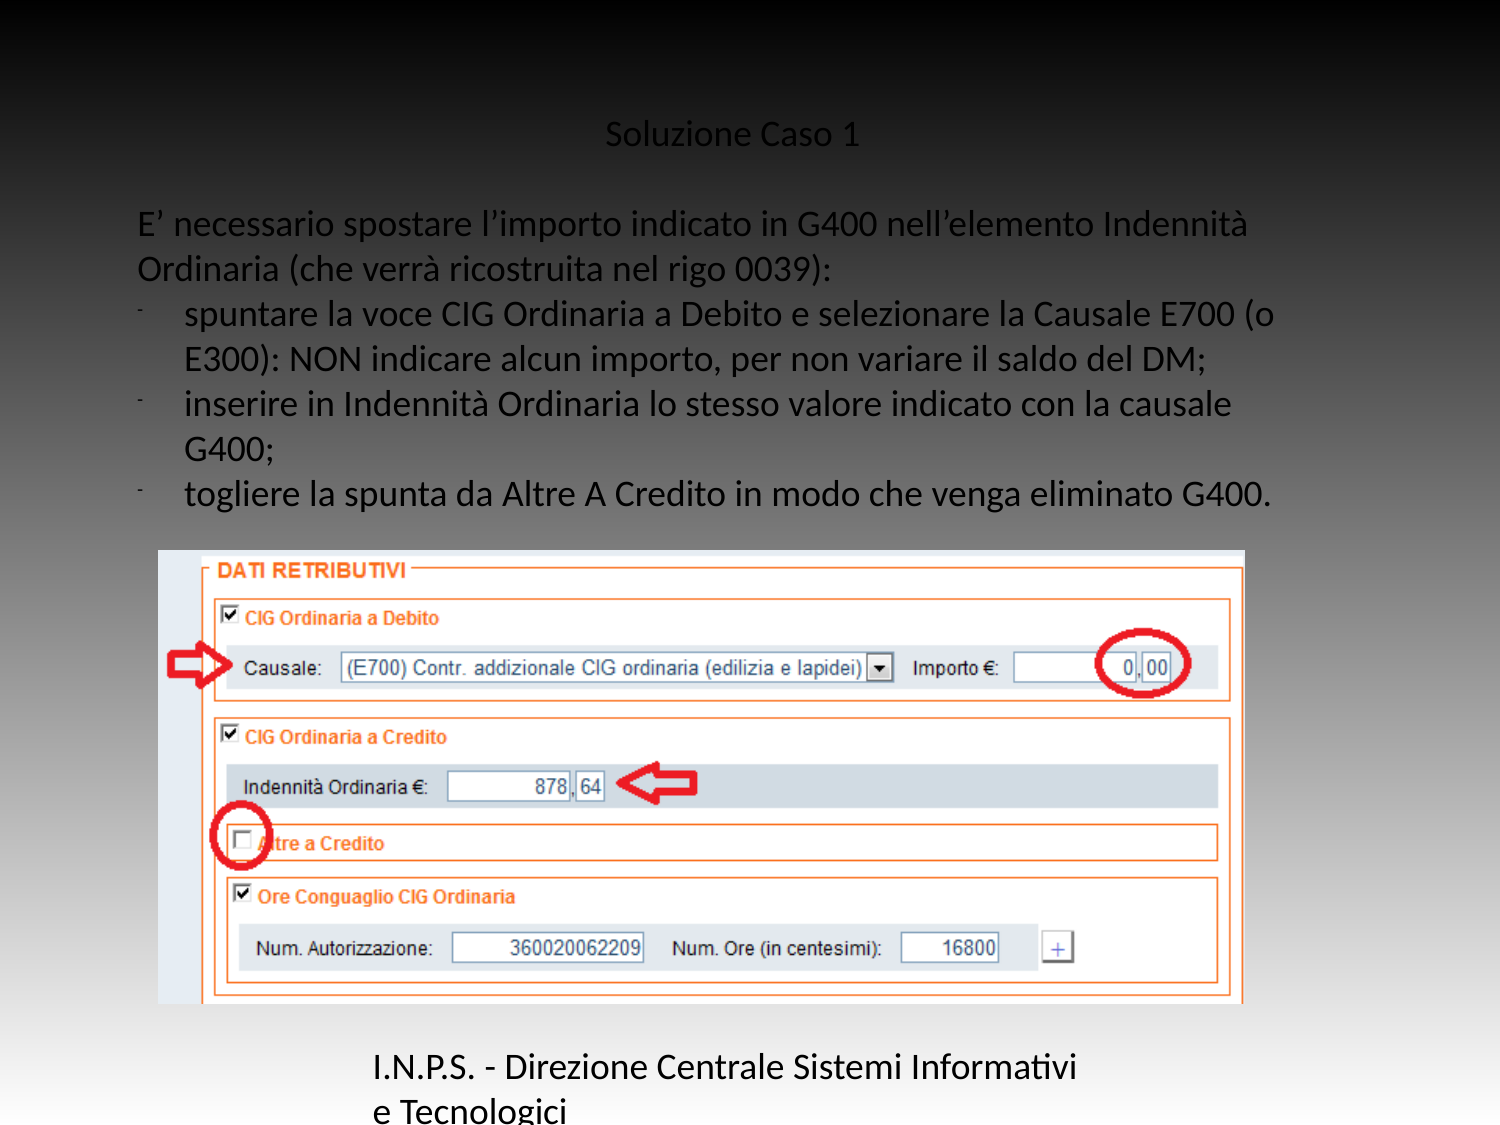

Soluzione Caso 1
E’ necessario spostare l’importo indicato in G400 nell’elemento Indennità Ordinaria (che verrà ricostruita nel rigo 0039):
spuntare la voce CIG Ordinaria a Debito e selezionare la Causale E700 (o E300): NON indicare alcun importo, per non variare il saldo del DM;
inserire in Indennità Ordinaria lo stesso valore indicato con la causale G400;
togliere la spunta da Altre A Credito in modo che venga eliminato G400.
I.N.P.S. - Direzione Centrale Sistemi Informativi e Tecnologici